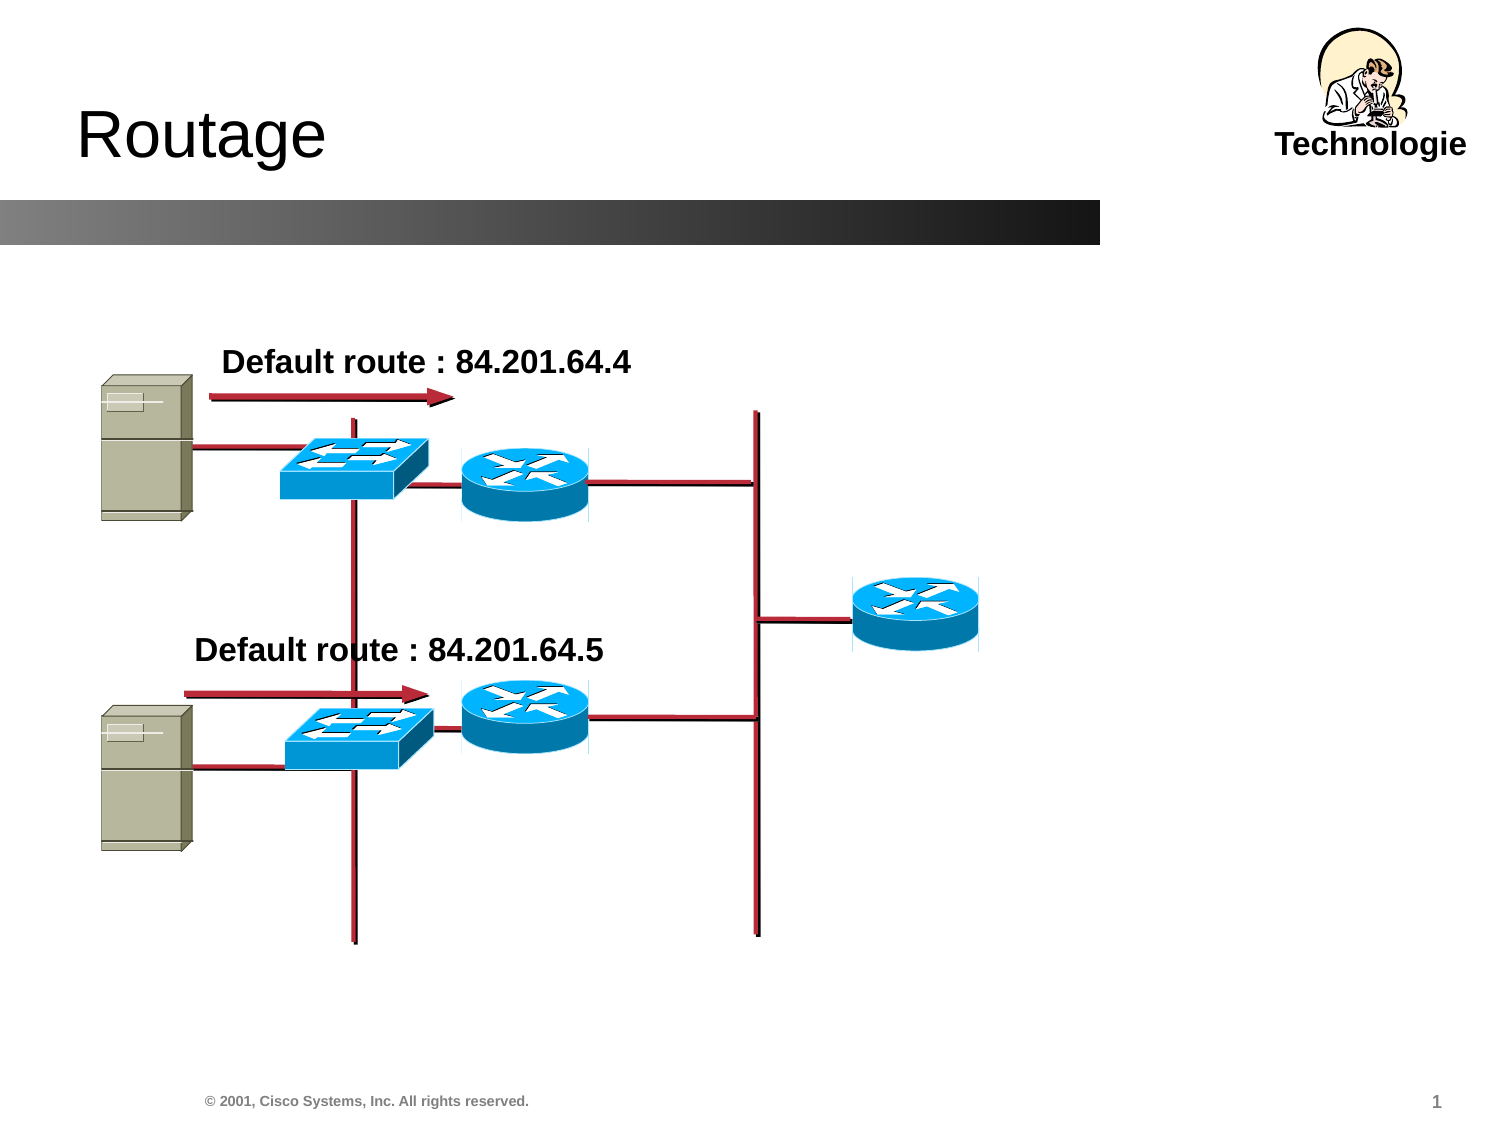

# Routage
Technologie
Default route : 84.201.64.4
Default route : 84.201.64.5